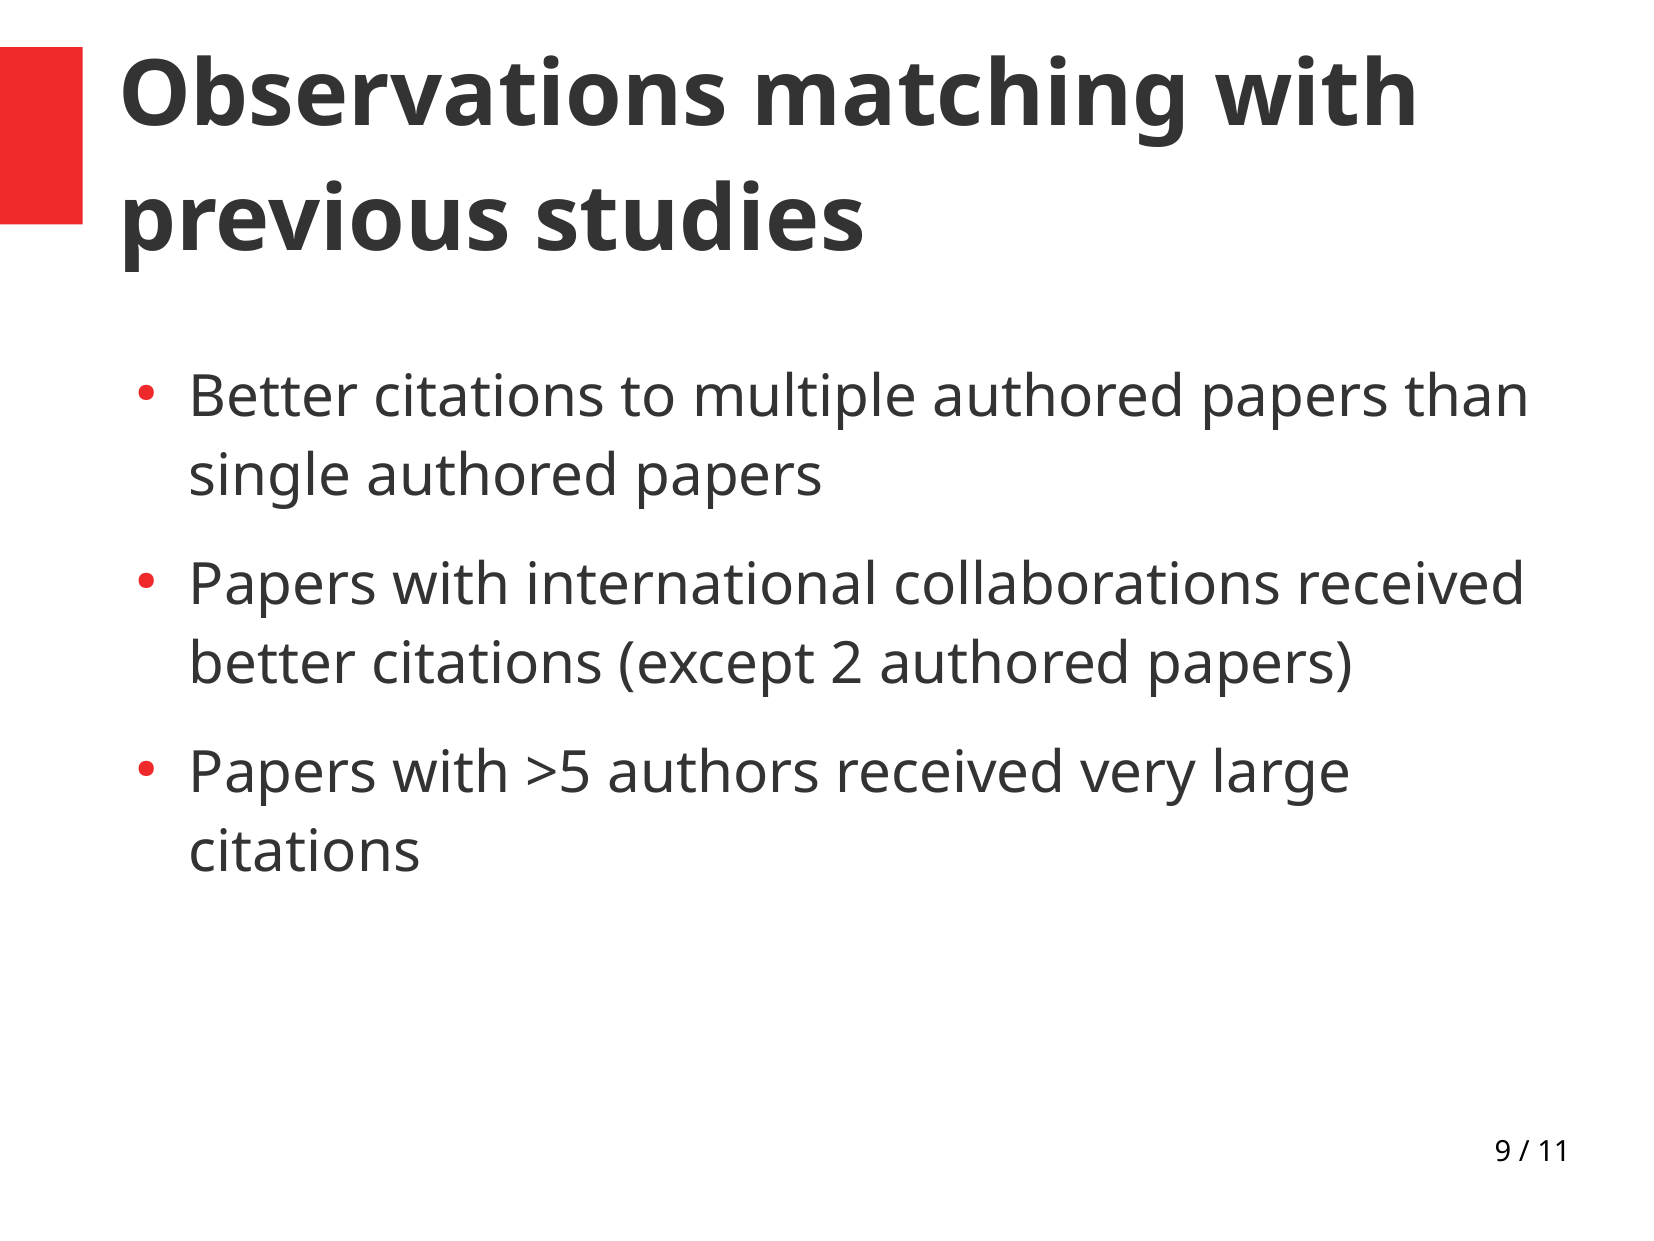

# Observations matching with previous studies
Better citations to multiple authored papers than single authored papers
Papers with international collaborations received better citations (except 2 authored papers)
Papers with >5 authors received very large citations
9